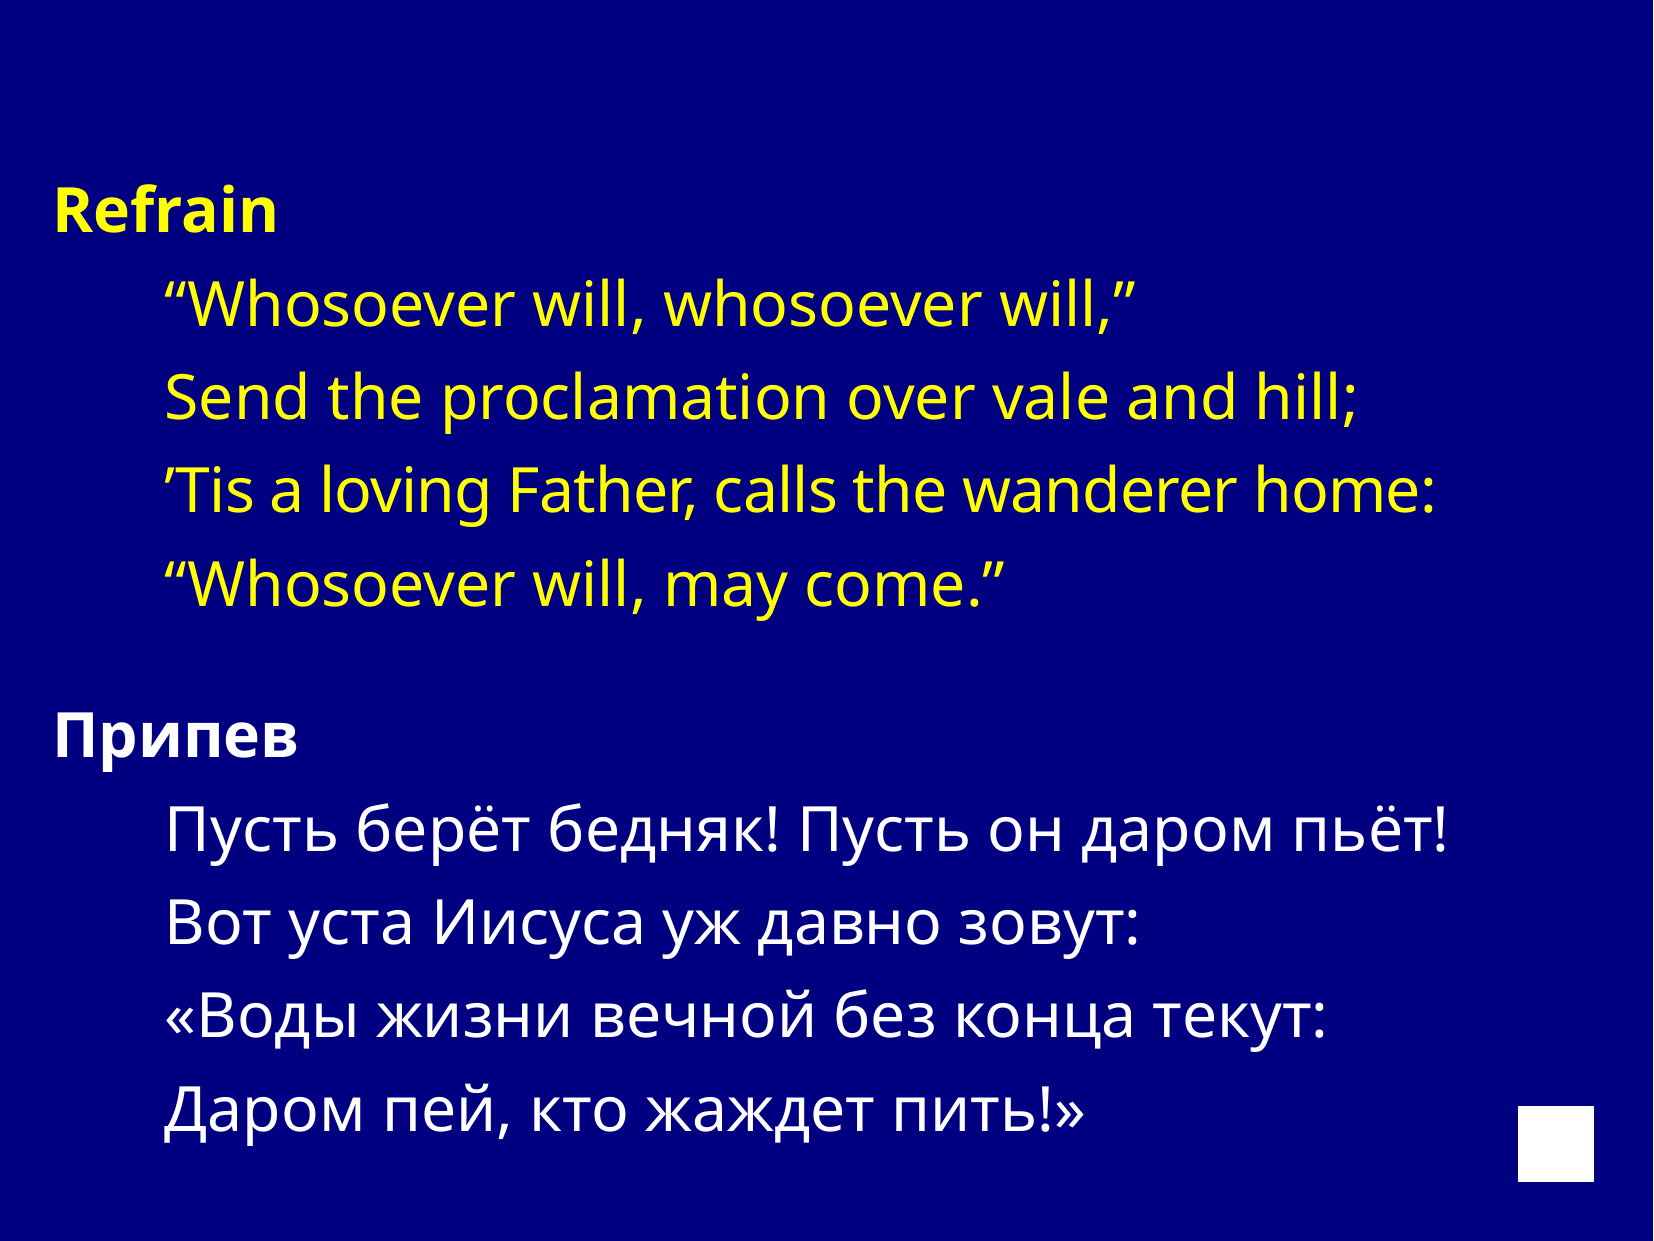

Refrain
	“Whosoever will, whosoever will,”
	Send the proclamation over vale and hill;
	’Tis a loving Father, calls the wanderer home:
	“Whosoever will, may come.”
Припев
	Пусть берёт бедняк! Пусть он даром пьёт!
	Вот уста Иисуса уж давно зовут:
	«Воды жизни вечной без конца текут:
	Даром пей, кто жаждет пить!»